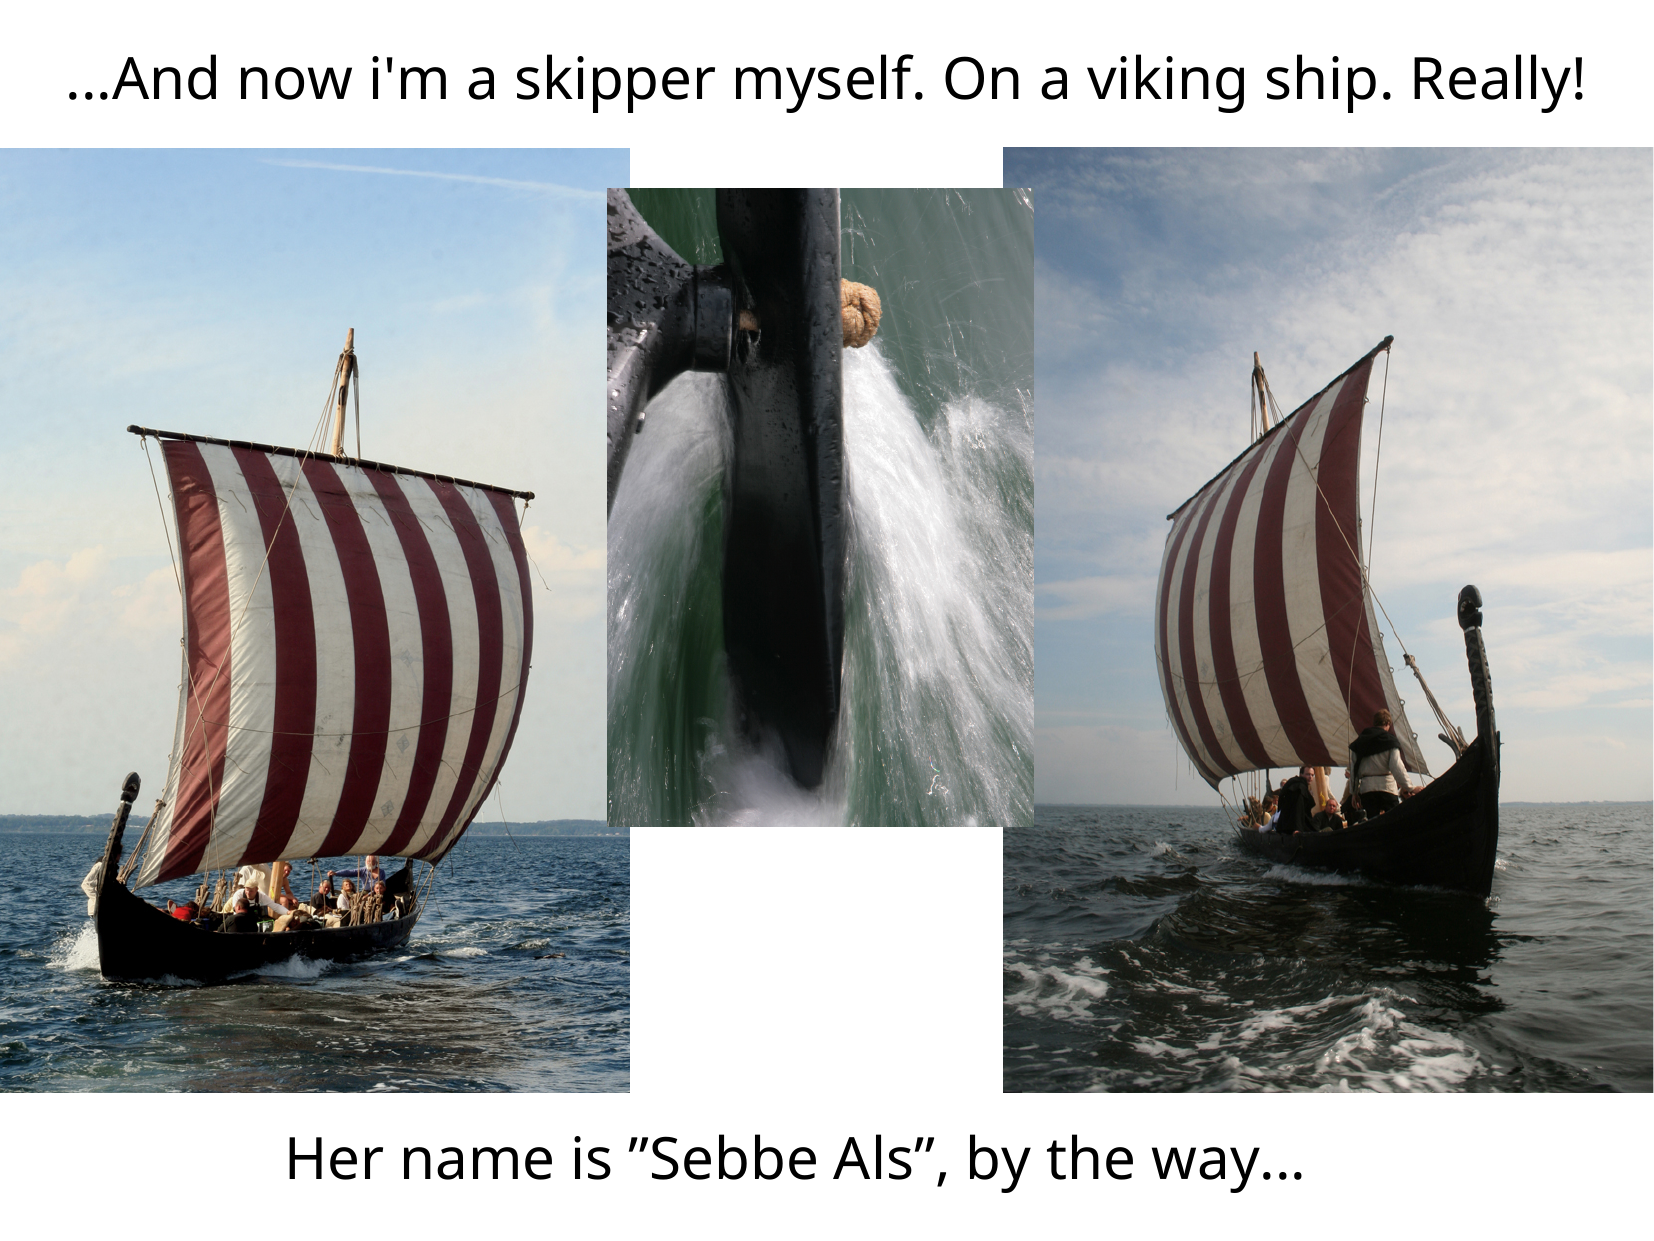

...And now i'm a skipper myself. On a viking ship. Really!
Her name is ”Sebbe Als”, by the way...